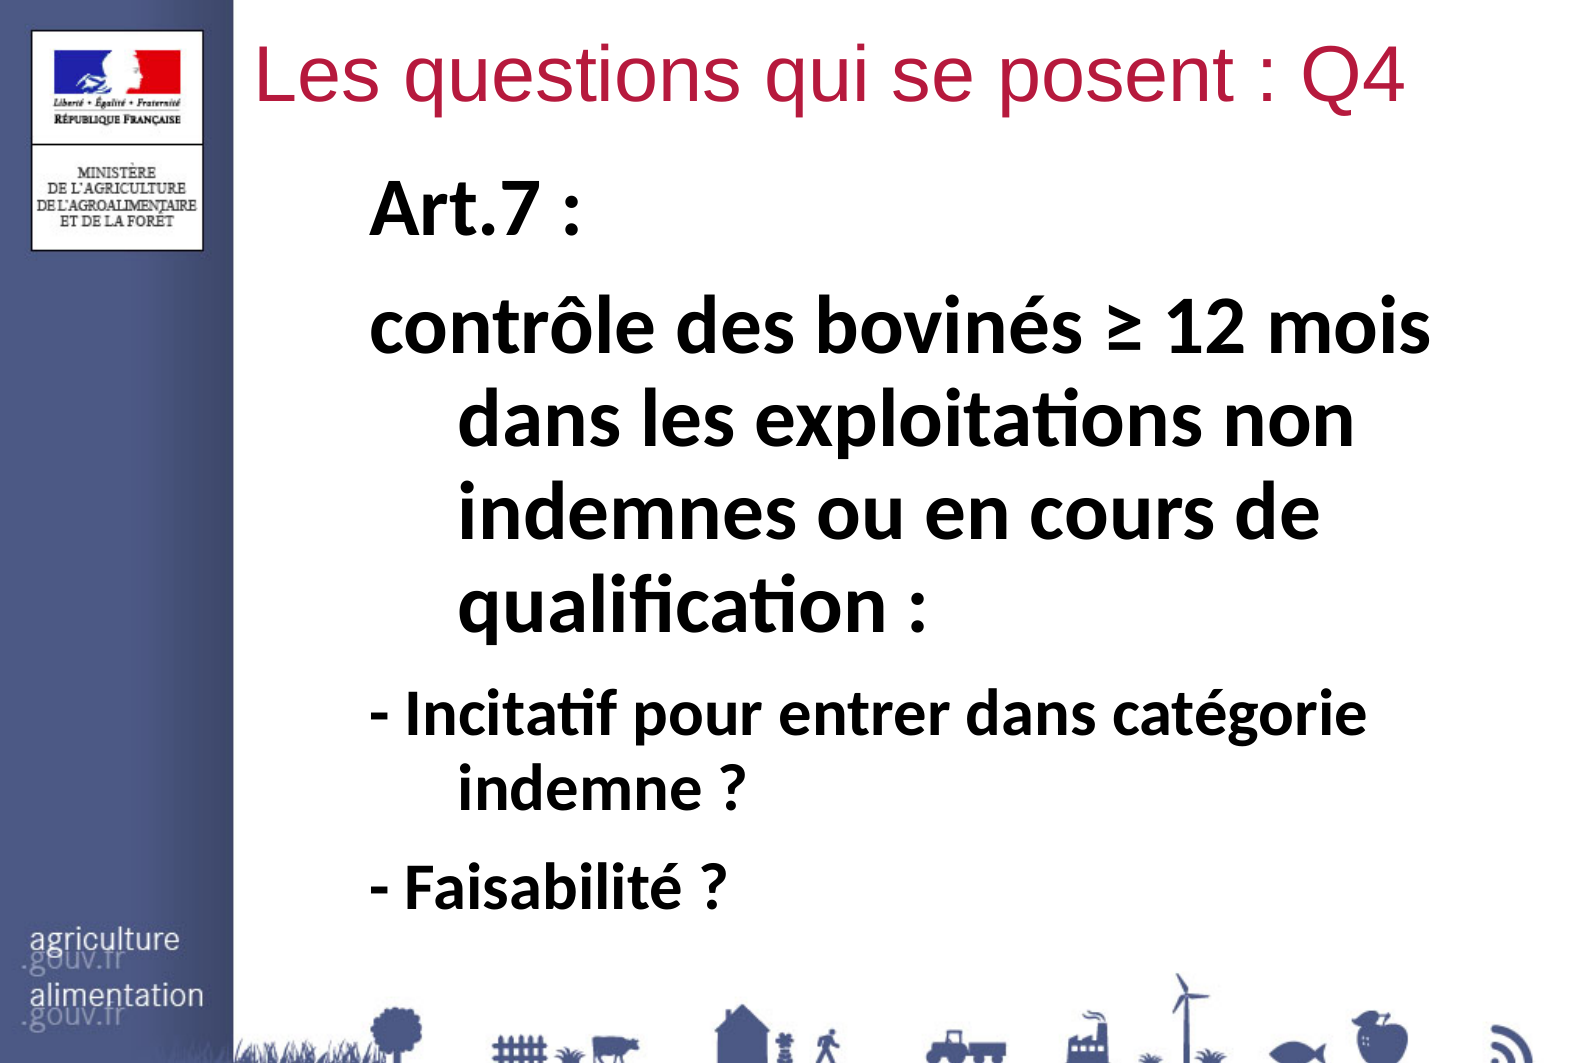

Les questions qui se posent : Q4
Art.7 :
contrôle des bovinés ≥ 12 mois dans les exploitations non indemnes ou en cours de qualification :
- Incitatif pour entrer dans catégorie indemne ?
- Faisabilité ?